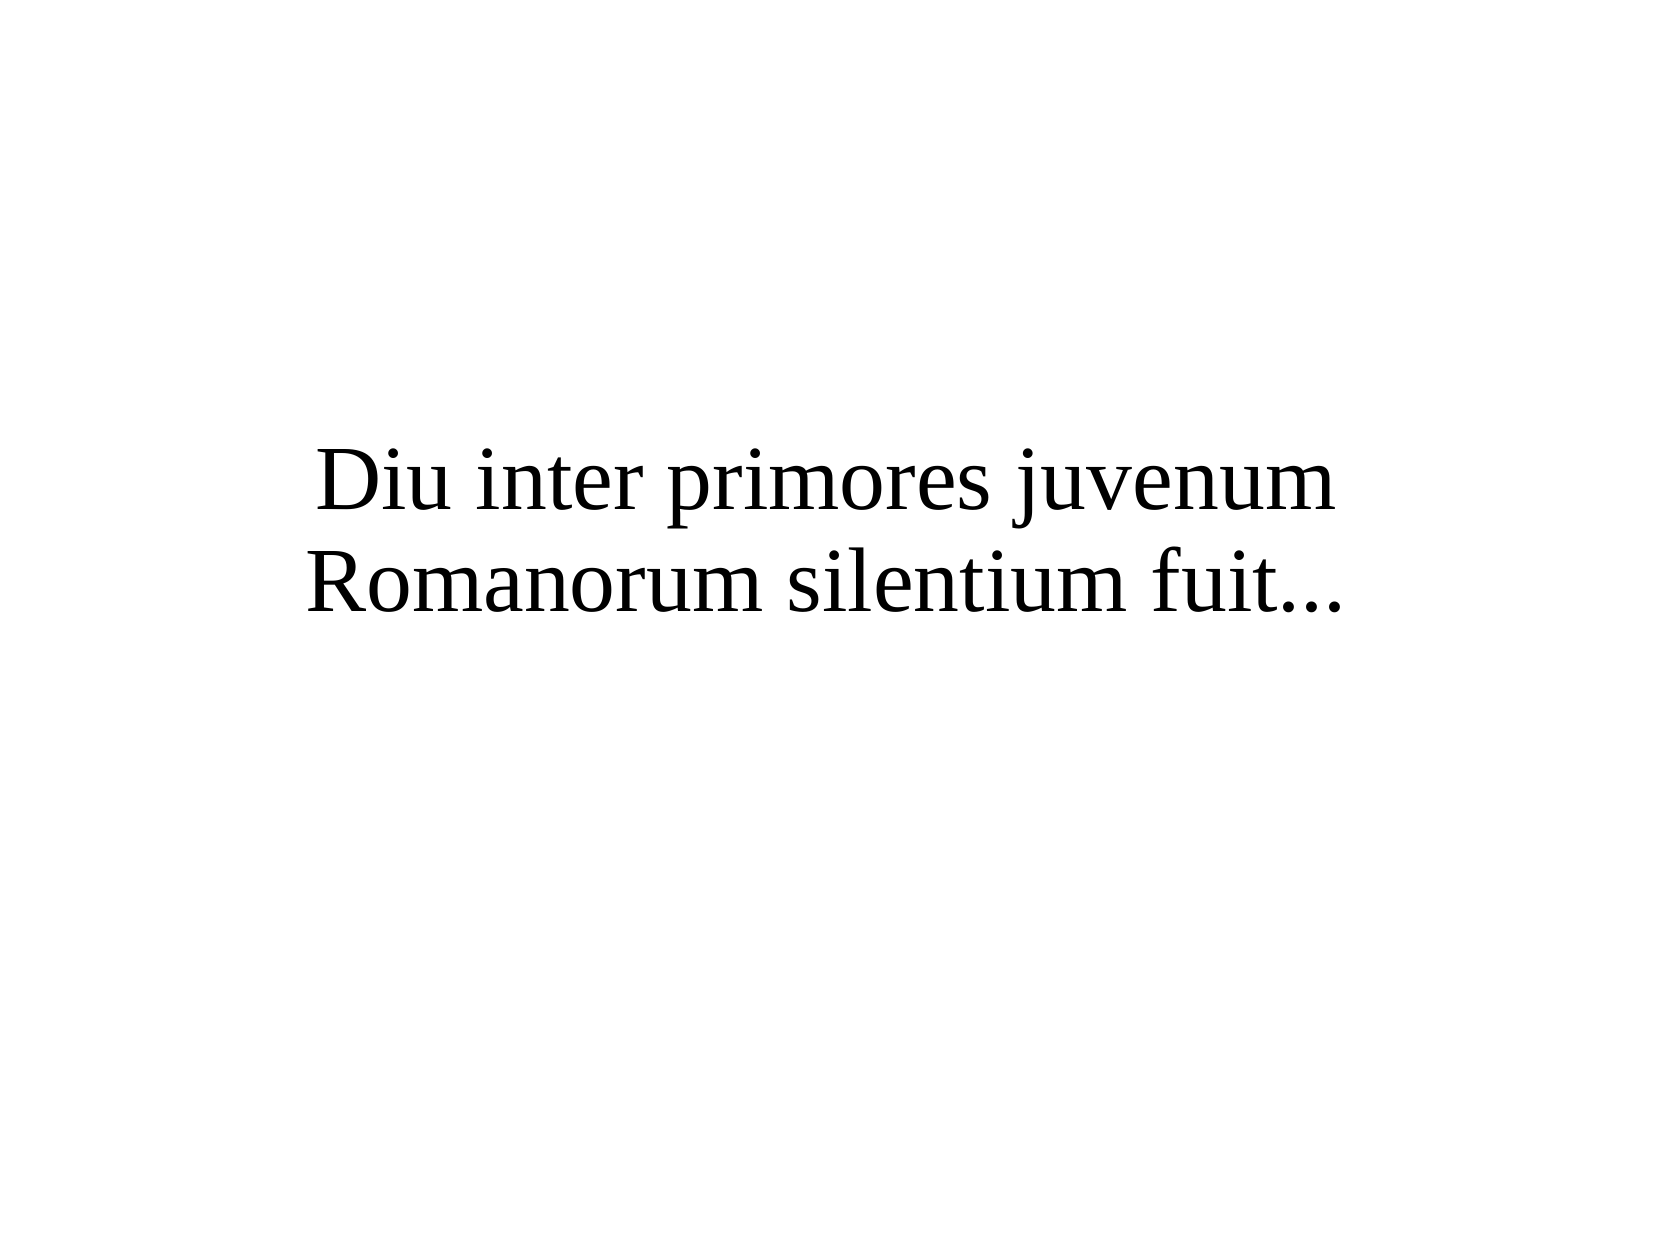

# Diu inter primores juvenum Romanorum silentium fuit...